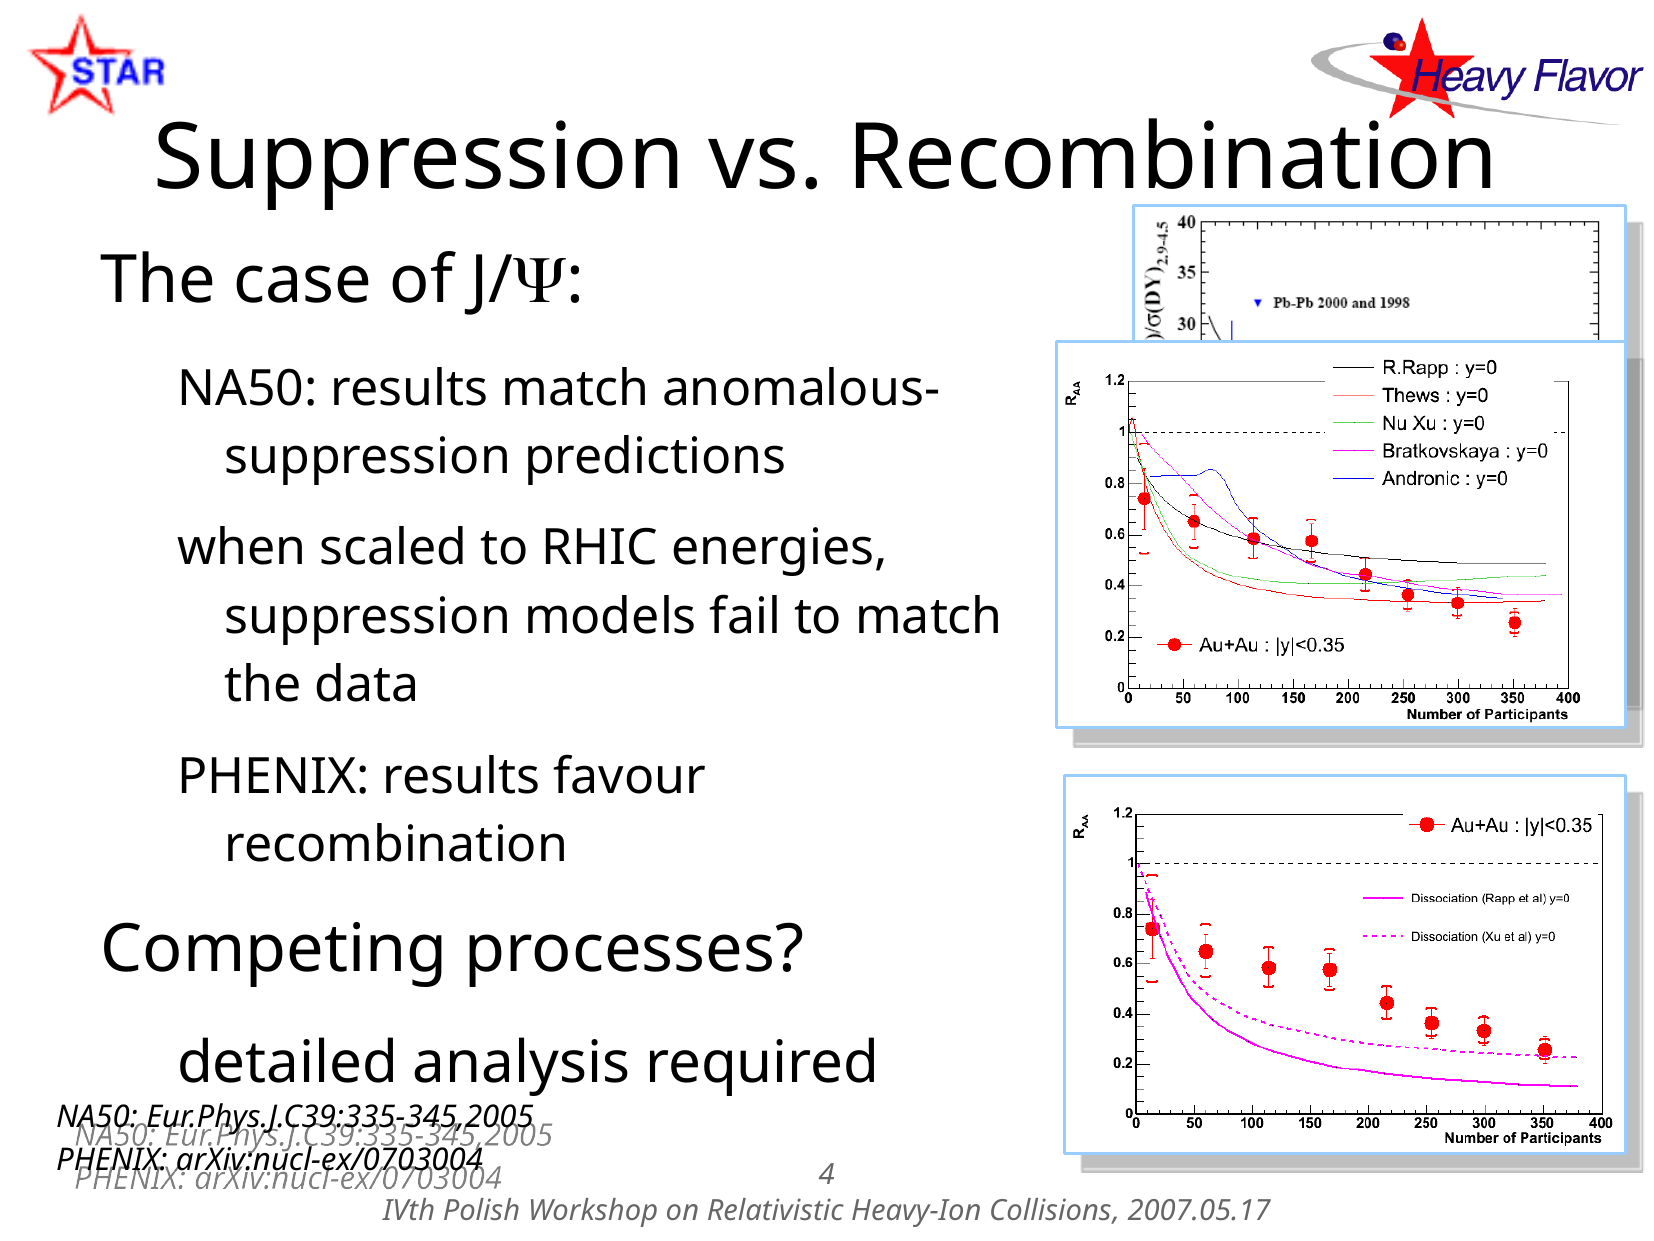

# Suppression vs. Recombination
The case of J/Y:
NA50: results match anomalous-suppression predictions
when scaled to RHIC energies, suppression models fail to match the data
PHENIX: results favour recombination
Competing processes?
detailed analysis required
NA50: Eur.Phys.J.C39:335-345,2005
PHENIX: arXiv:nucl-ex/0703004
4
2007.05.17